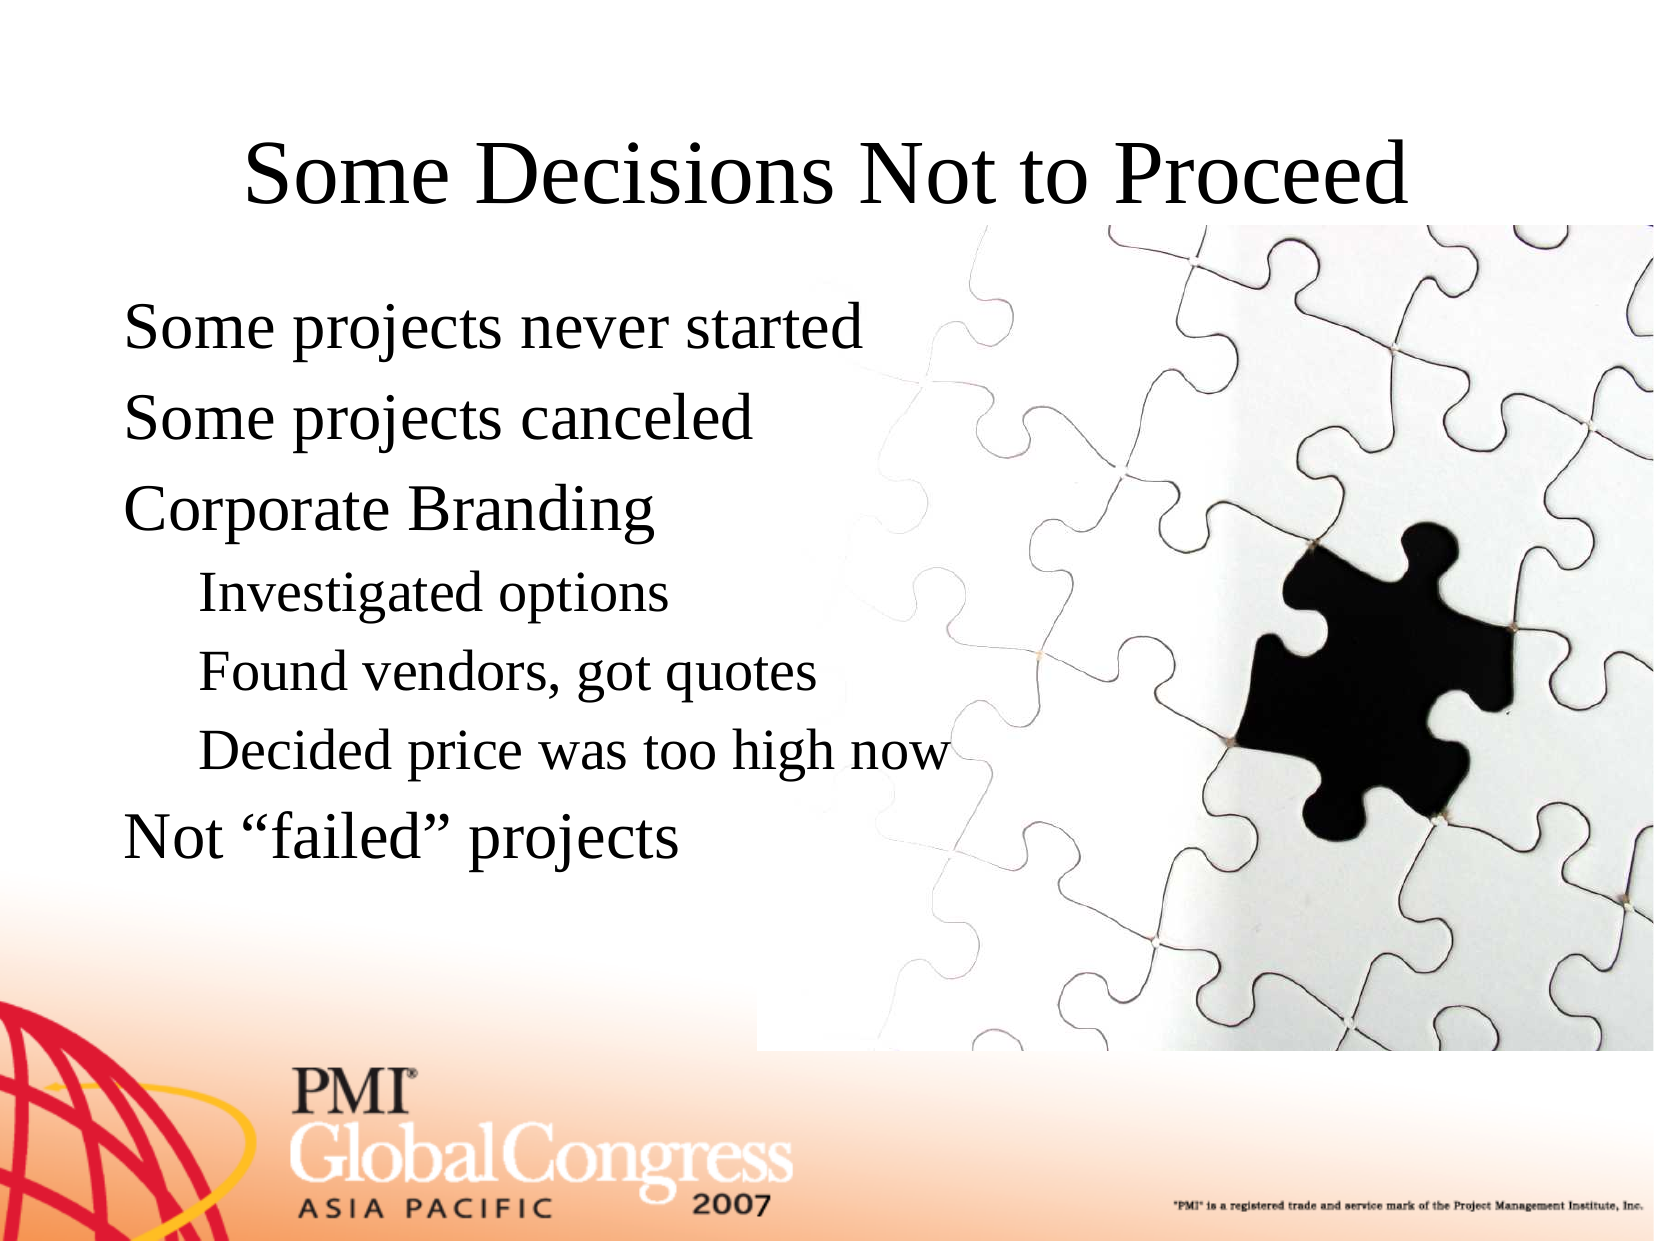

# Some Decisions Not to Proceed
Some projects never started
Some projects canceled
Corporate Branding
Investigated options
Found vendors, got quotes
Decided price was too high now
Not “failed” projects